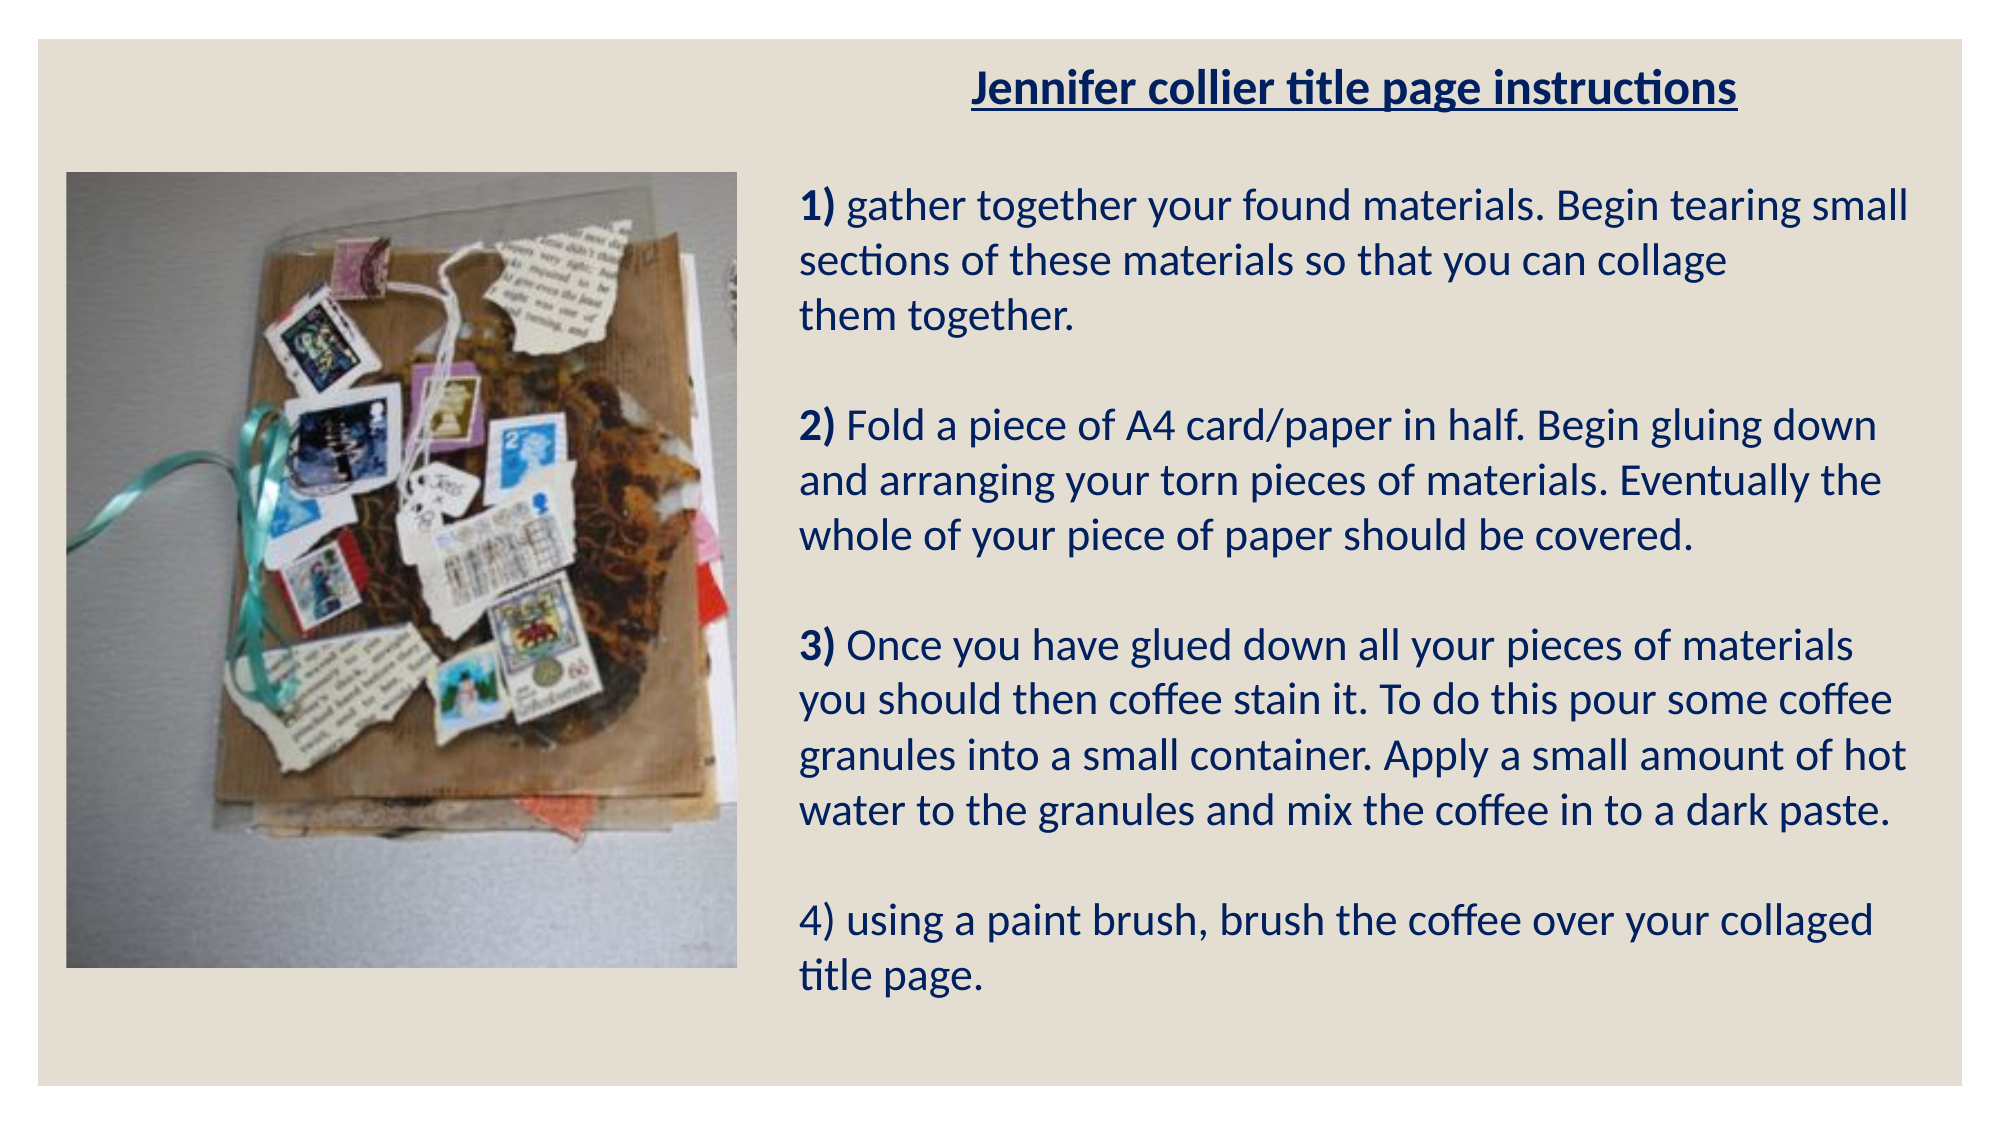

Jennifer collier title page instructions
1) gather together your found materials. Begin tearing small sections of these materials so that you can collage them together.
2) Fold a piece of A4 card/paper in half. Begin gluing down and arranging your torn pieces of materials. Eventually the whole of your piece of paper should be covered.
3) Once you have glued down all your pieces of materials you should then coffee stain it. To do this pour some coffee granules into a small container. Apply a small amount of hot water to the granules and mix the coffee in to a dark paste.
4) using a paint brush, brush the coffee over your collaged title page.